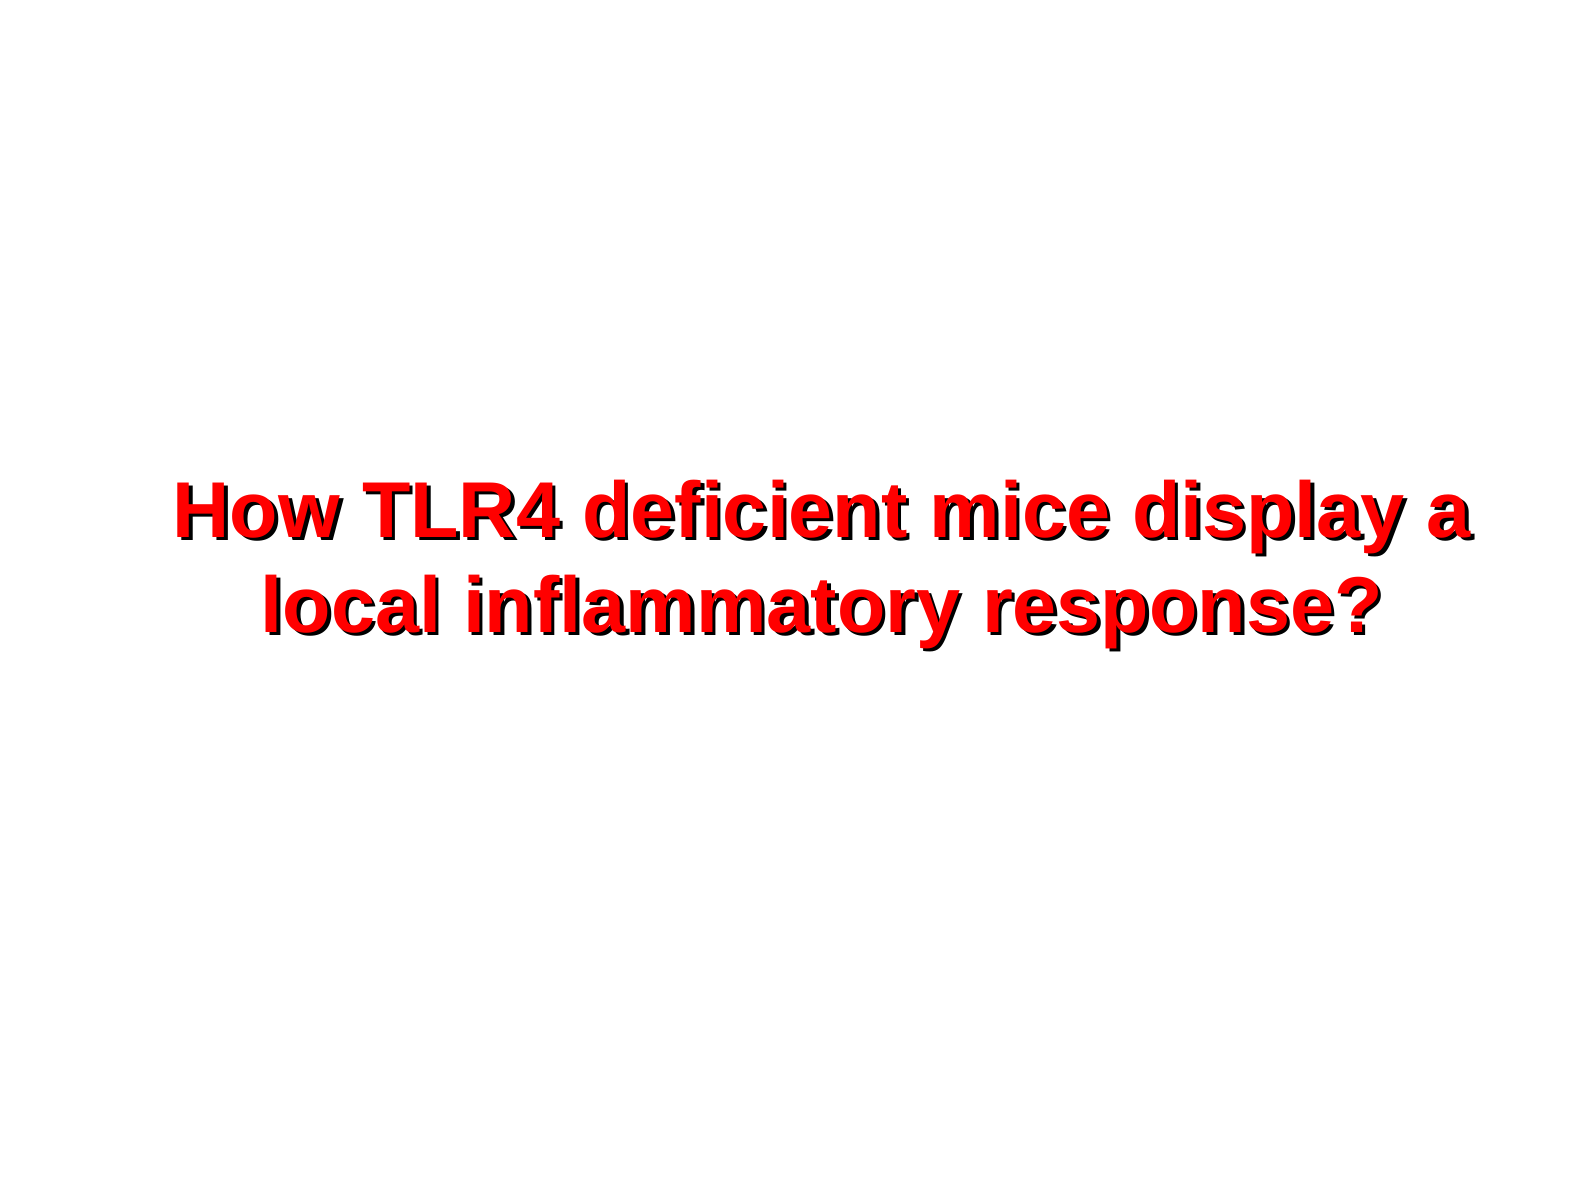

How TLR4 deficient mice display a local inflammatory response?